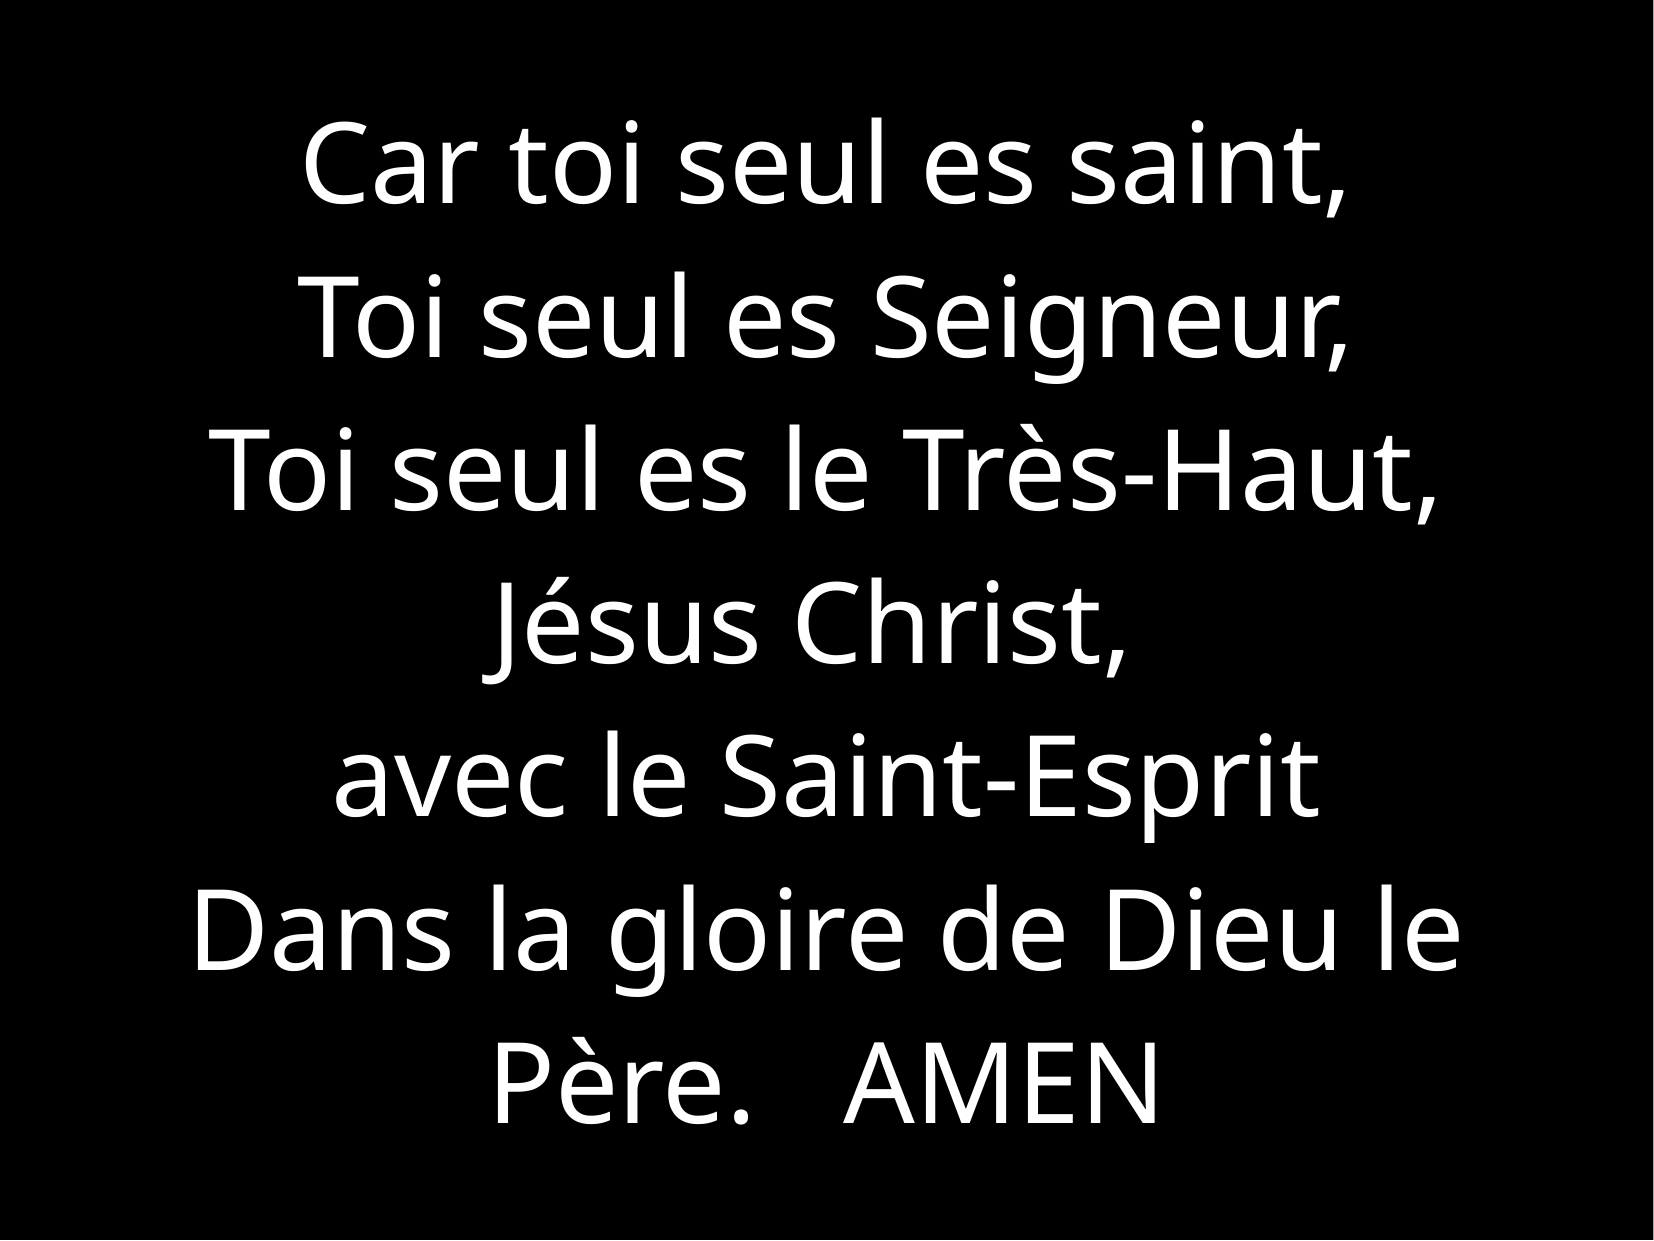

# Car toi seul es saint,
Toi seul es Seigneur,
Toi seul es le Très-Haut,
Jésus Christ,
avec le Saint-Esprit
Dans la gloire de Dieu le Père. AMEN